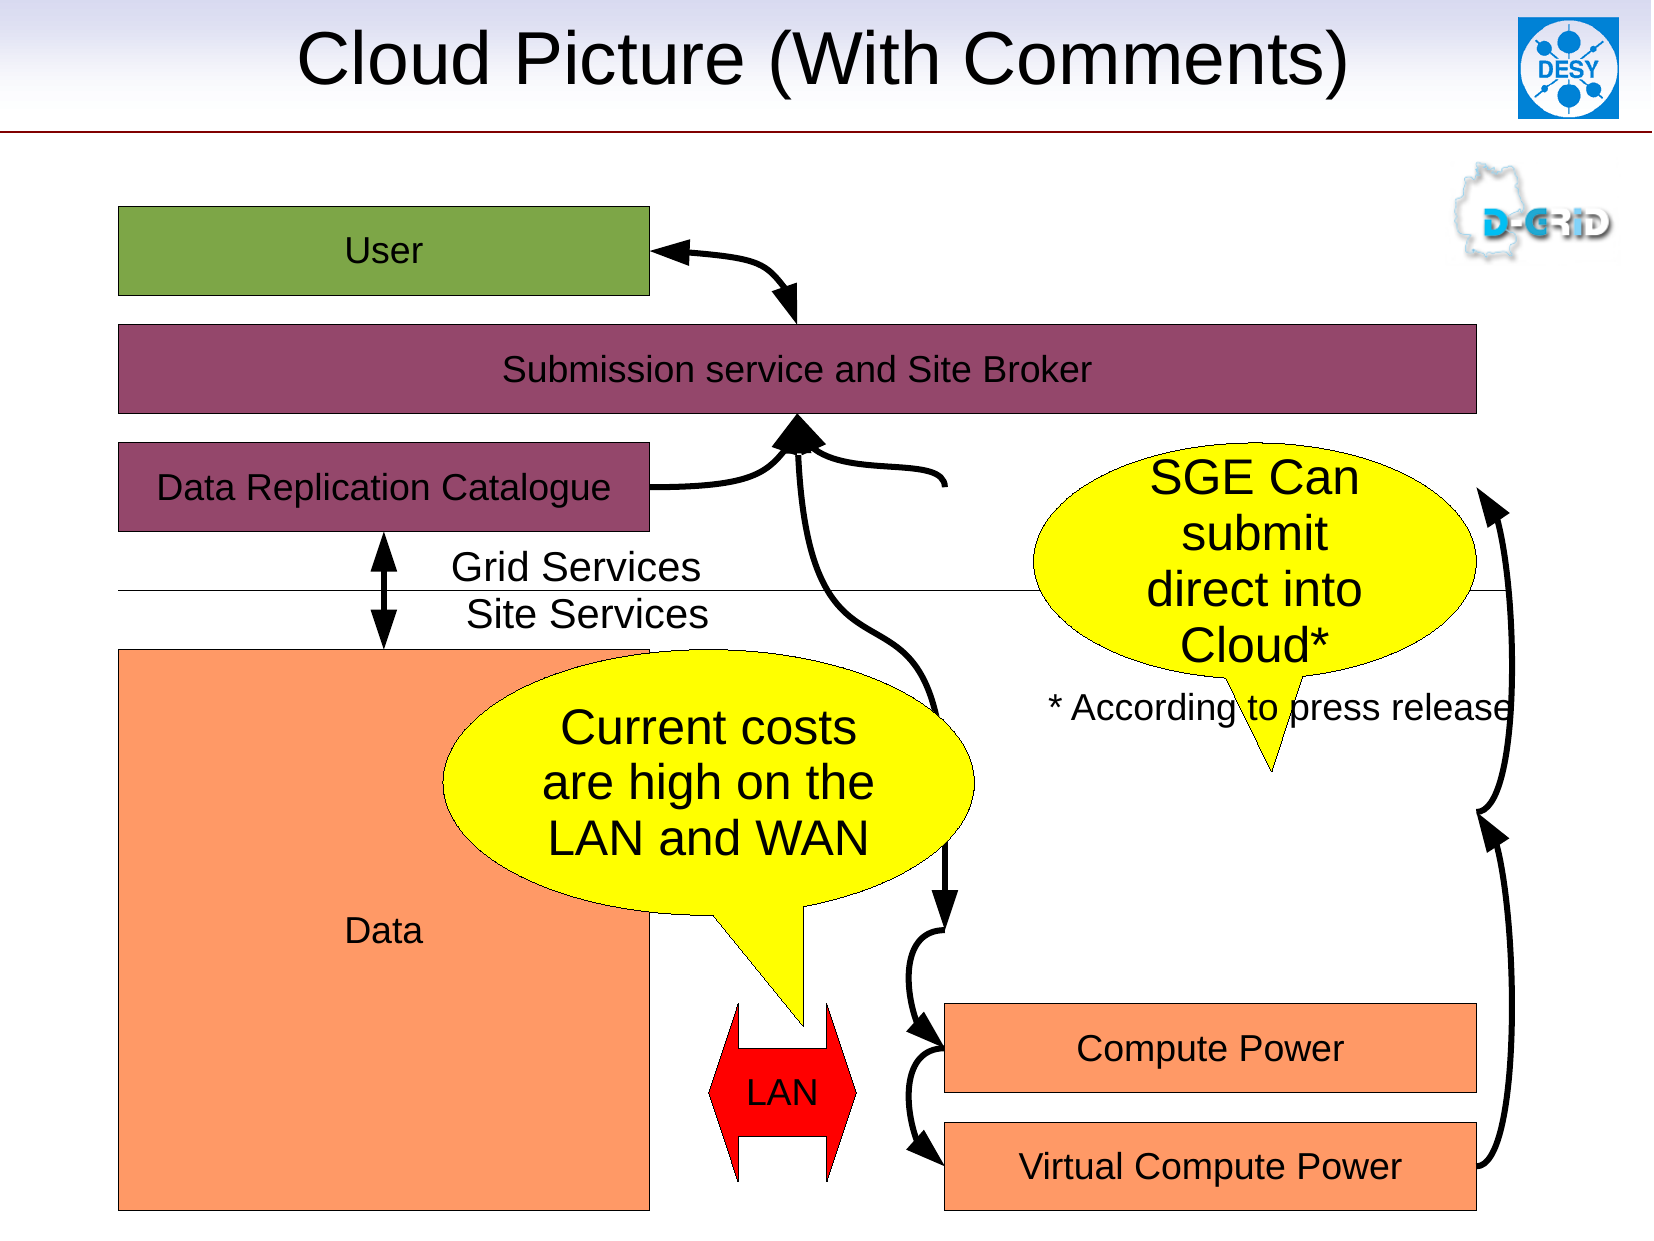

# Cloud Picture (With Comments)
User
Submission service and Site Broker
Data Replication Catalogue
SGE Can submit direct into Cloud*
Grid Services
Site Services
Data
Current costs
are high on the LAN and WAN
* According to press release
LAN
Compute Power
Virtual Compute Power